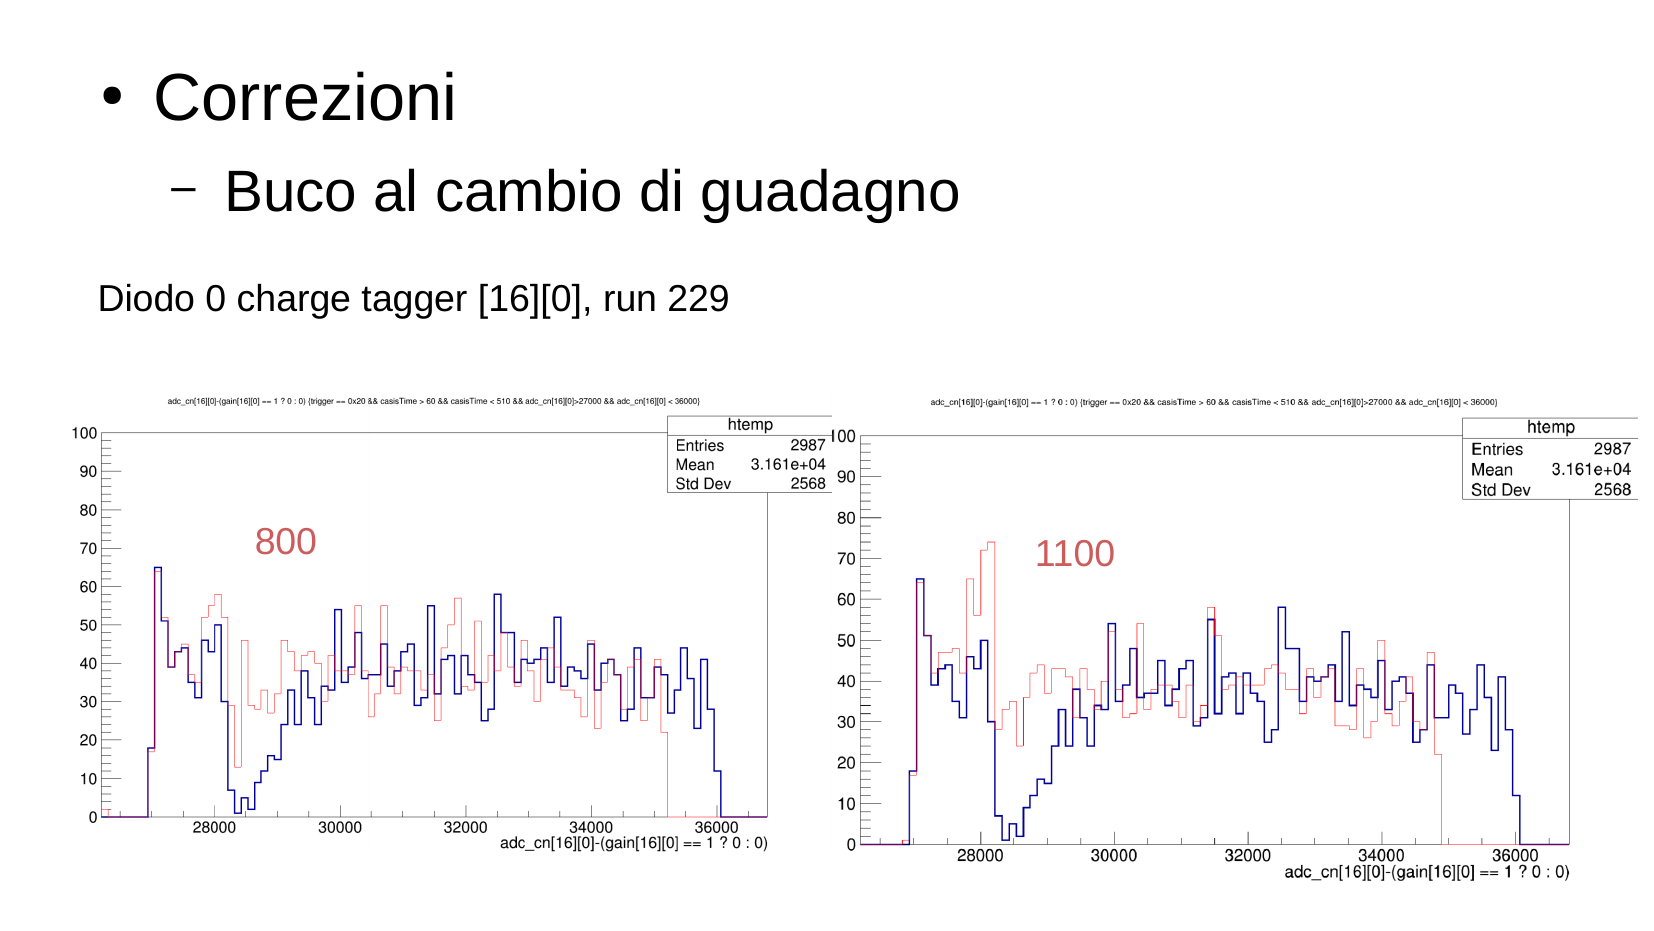

# Correzioni
Buco al cambio di guadagno
Diodo 0 charge tagger [16][0], run 229
800
1100